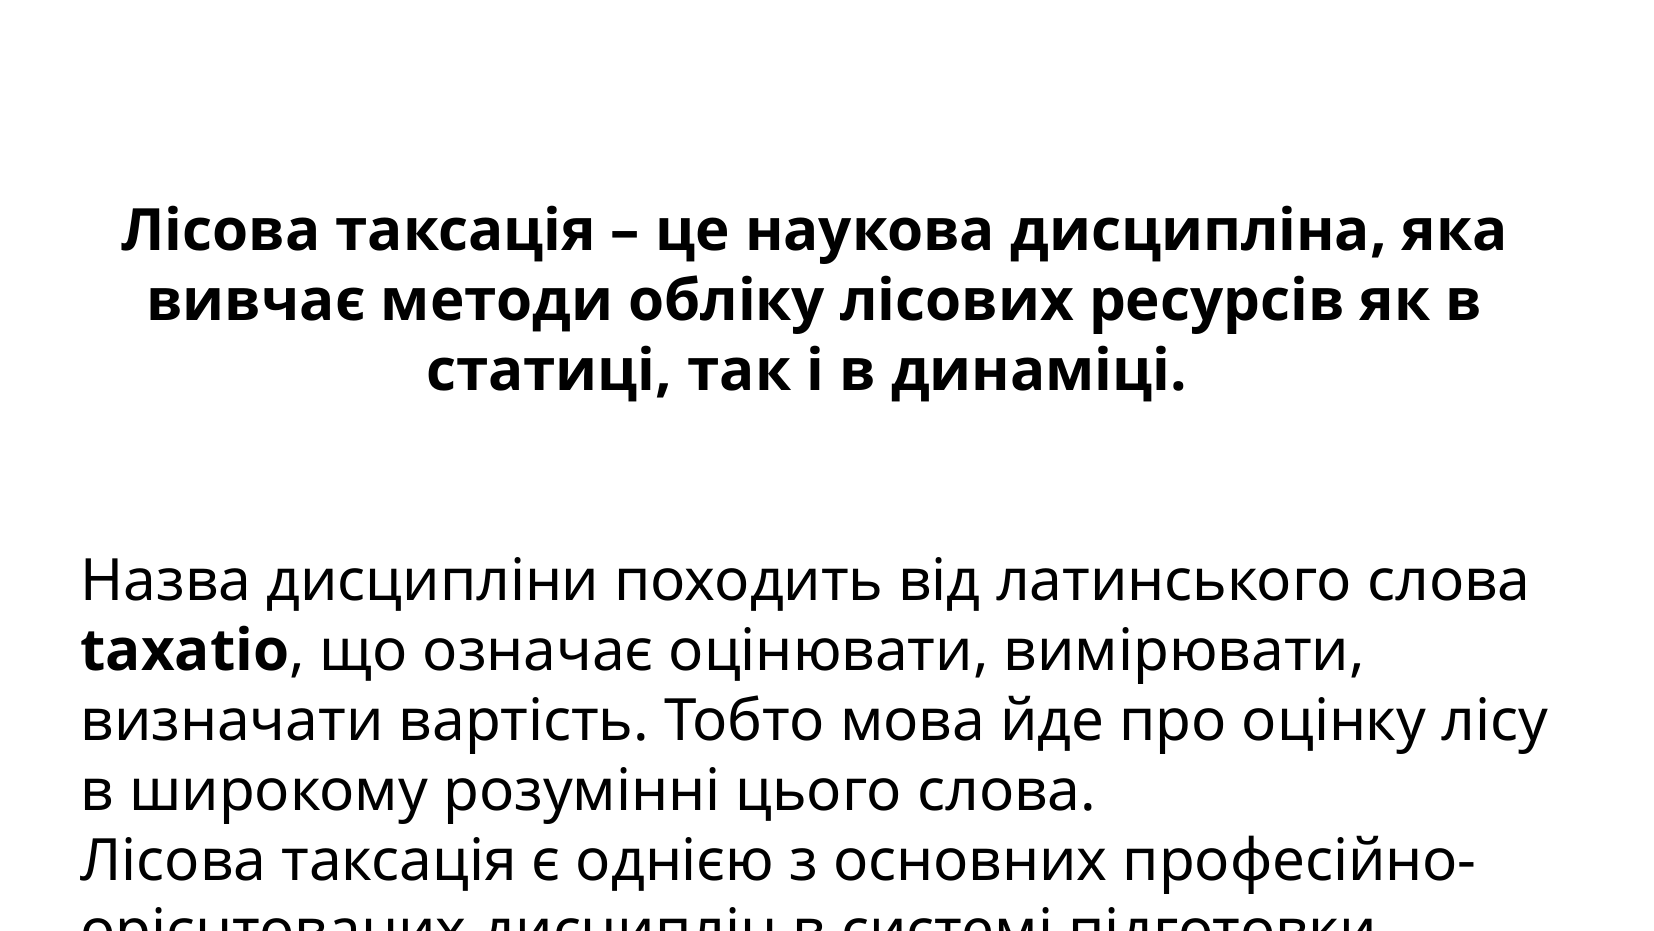

Лісова таксація – це наукова дисципліна, яка вивчає методи обліку лісових ресурсів як в статиці, так і в динаміці.
Назва дисципліни походить від латинського слова taxatio, що означає оцінювати, вимірювати, визначати вартість. Тобто мова йде про оцінку лісу в широкому розумінні цього слова.
Лісова таксація є однією з основних професійно-орієнтованих дисциплін в системі підготовки фахівців лісового господарства.